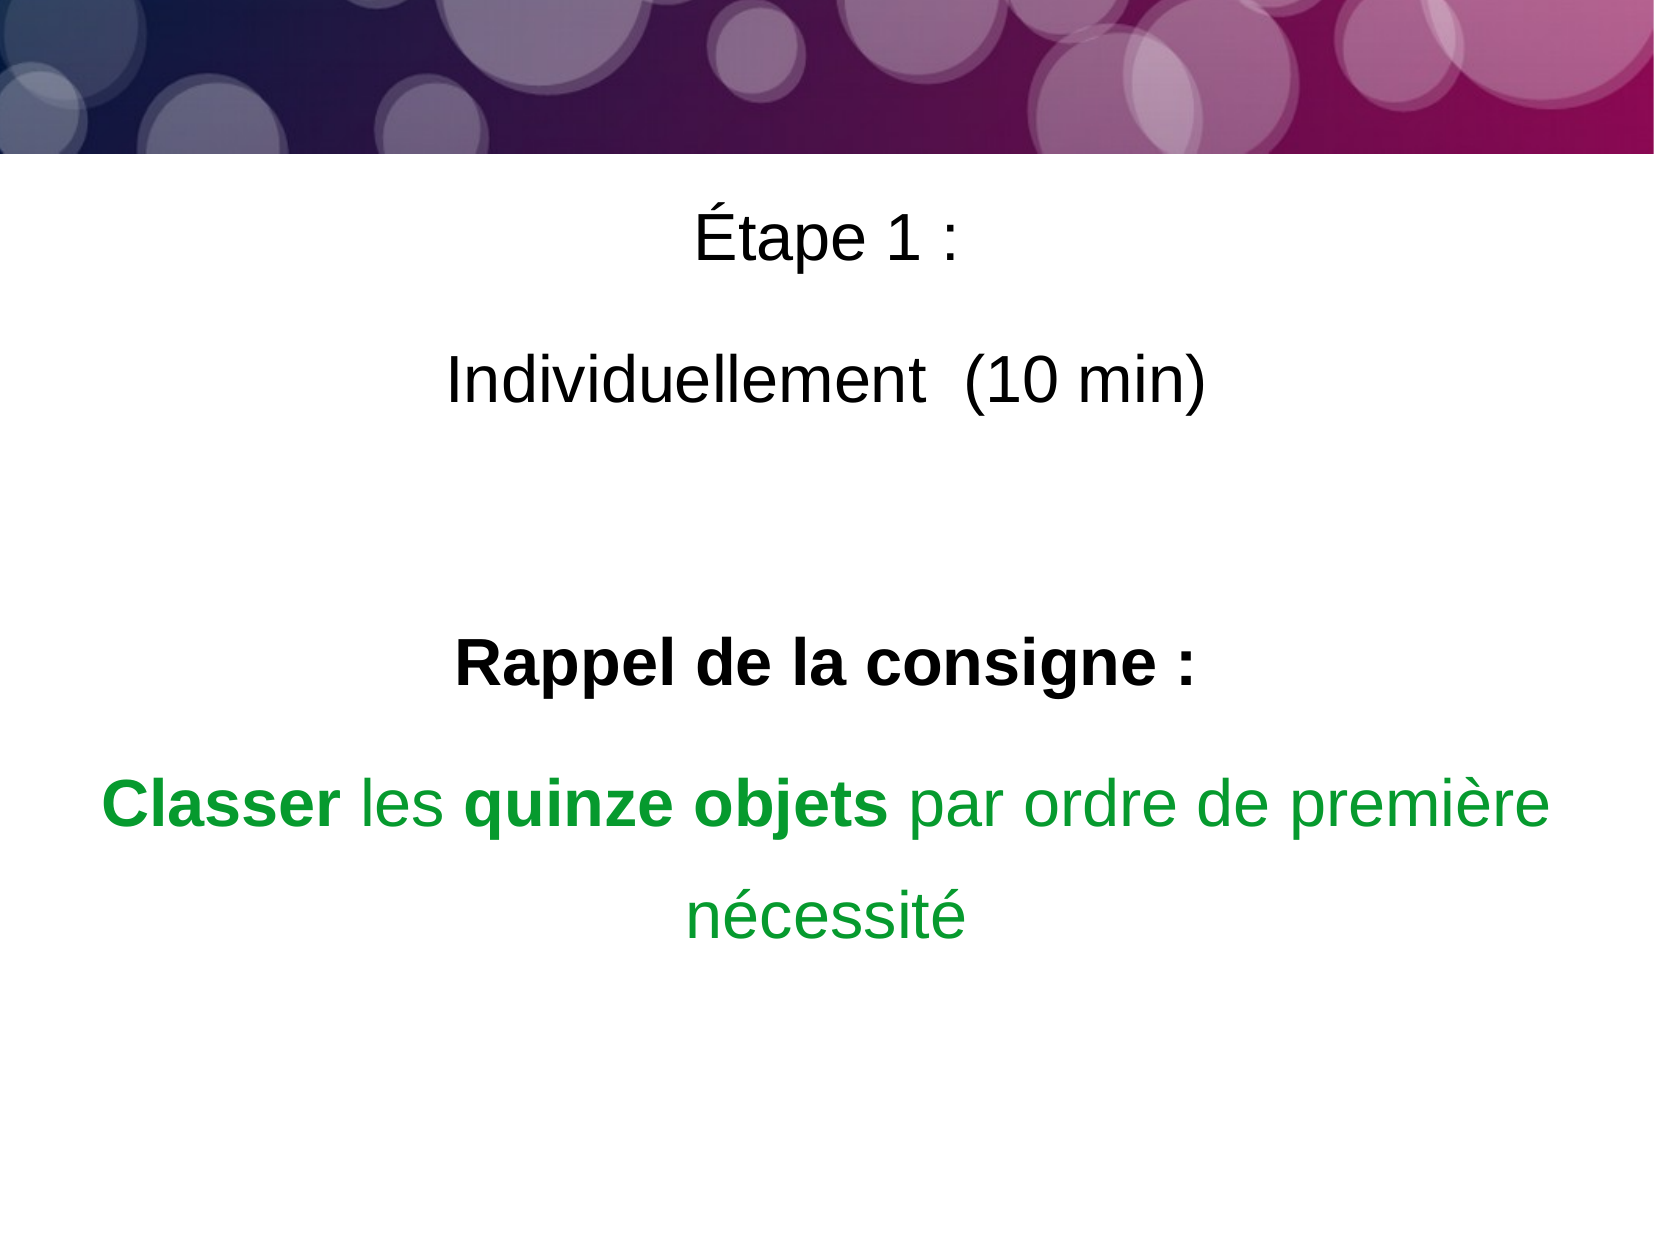

# Étape 1 :
Individuellement (10 min)
Rappel de la consigne :
Classer les quinze objets par ordre de première nécessité